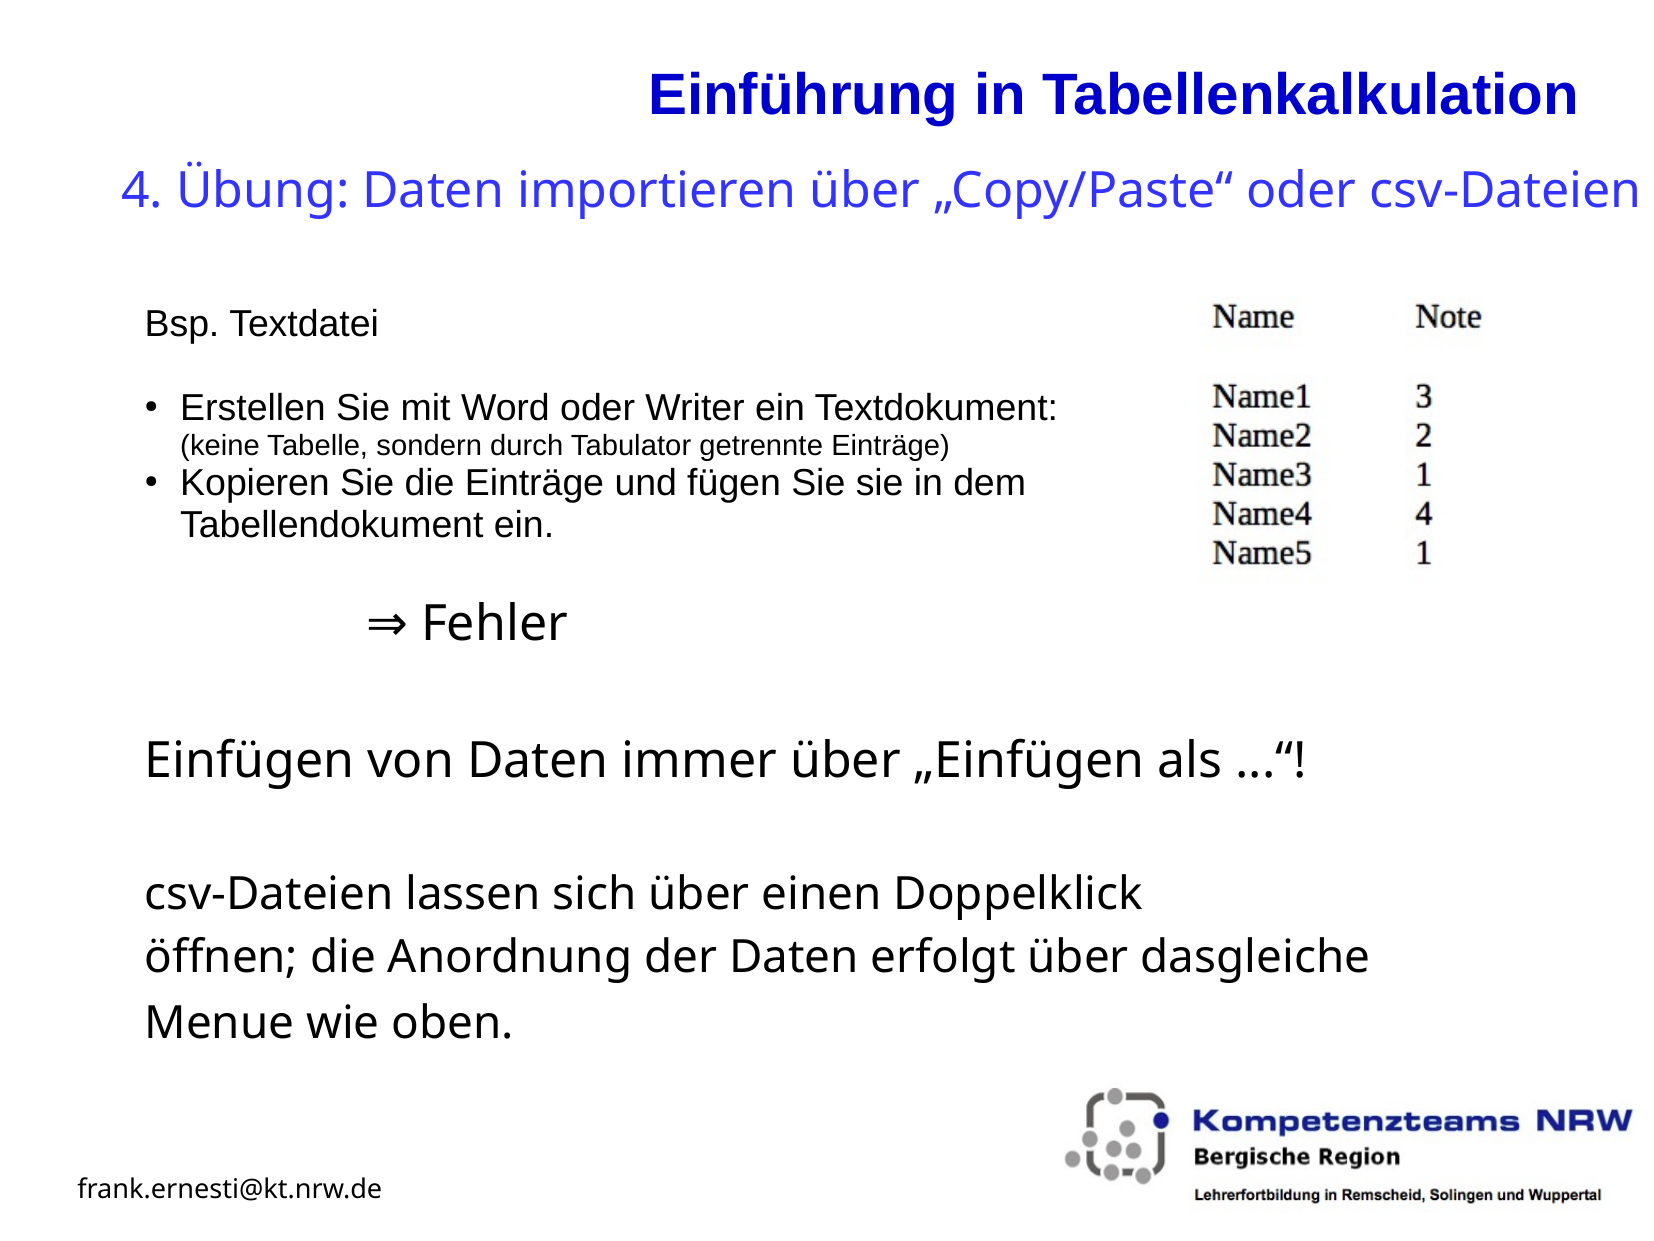

| | Einführung in Tabellenkalkulation |
| --- | --- |
4. Übung: Daten importieren über „Copy/Paste“ oder csv-Dateien
Bsp. Textdatei
Erstellen Sie mit Word oder Writer ein Textdokument:
(keine Tabelle, sondern durch Tabulator getrennte Einträge)
Kopieren Sie die Einträge und fügen Sie sie in dem
Tabellendokument ein.
			⇒ Fehler
Einfügen von Daten immer über „Einfügen als ...“!
csv-Dateien lassen sich über einen Doppelklick
öffnen; die Anordnung der Daten erfolgt über dasgleiche
Menue wie oben.
frank.ernesti@kt.nrw.de